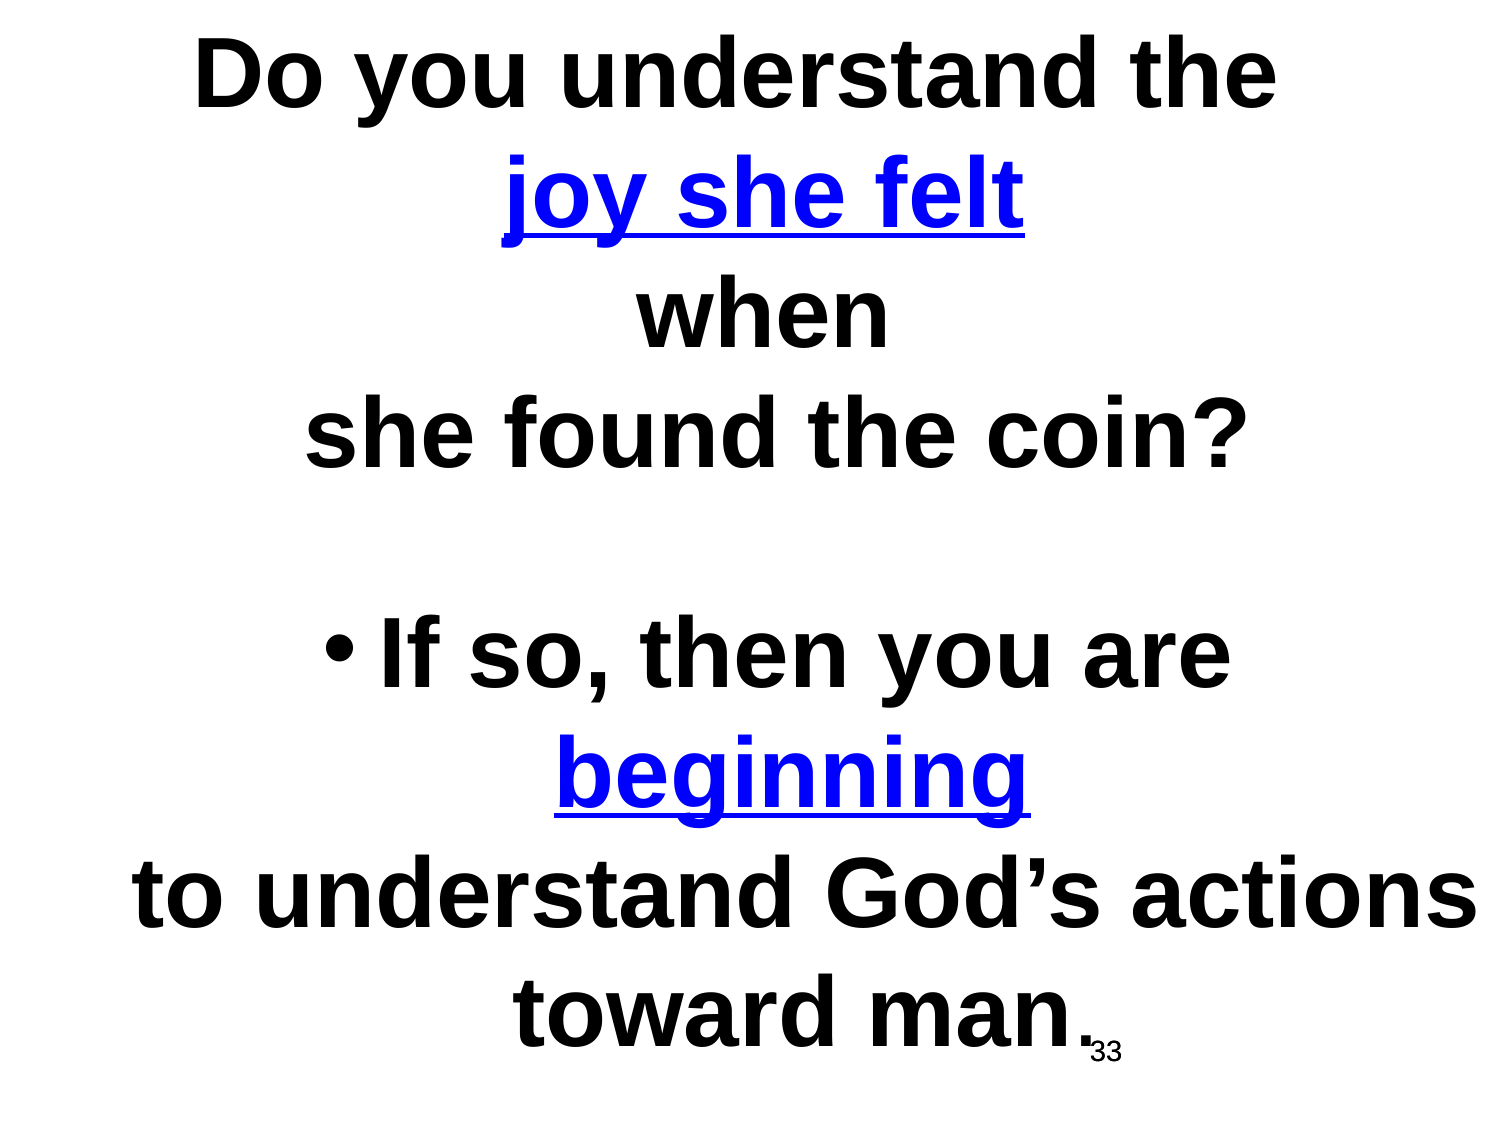

Do you understand the
joy she felt
when
she found the coin?
If so, then you are beginning
to understand God’s actions toward man.
33